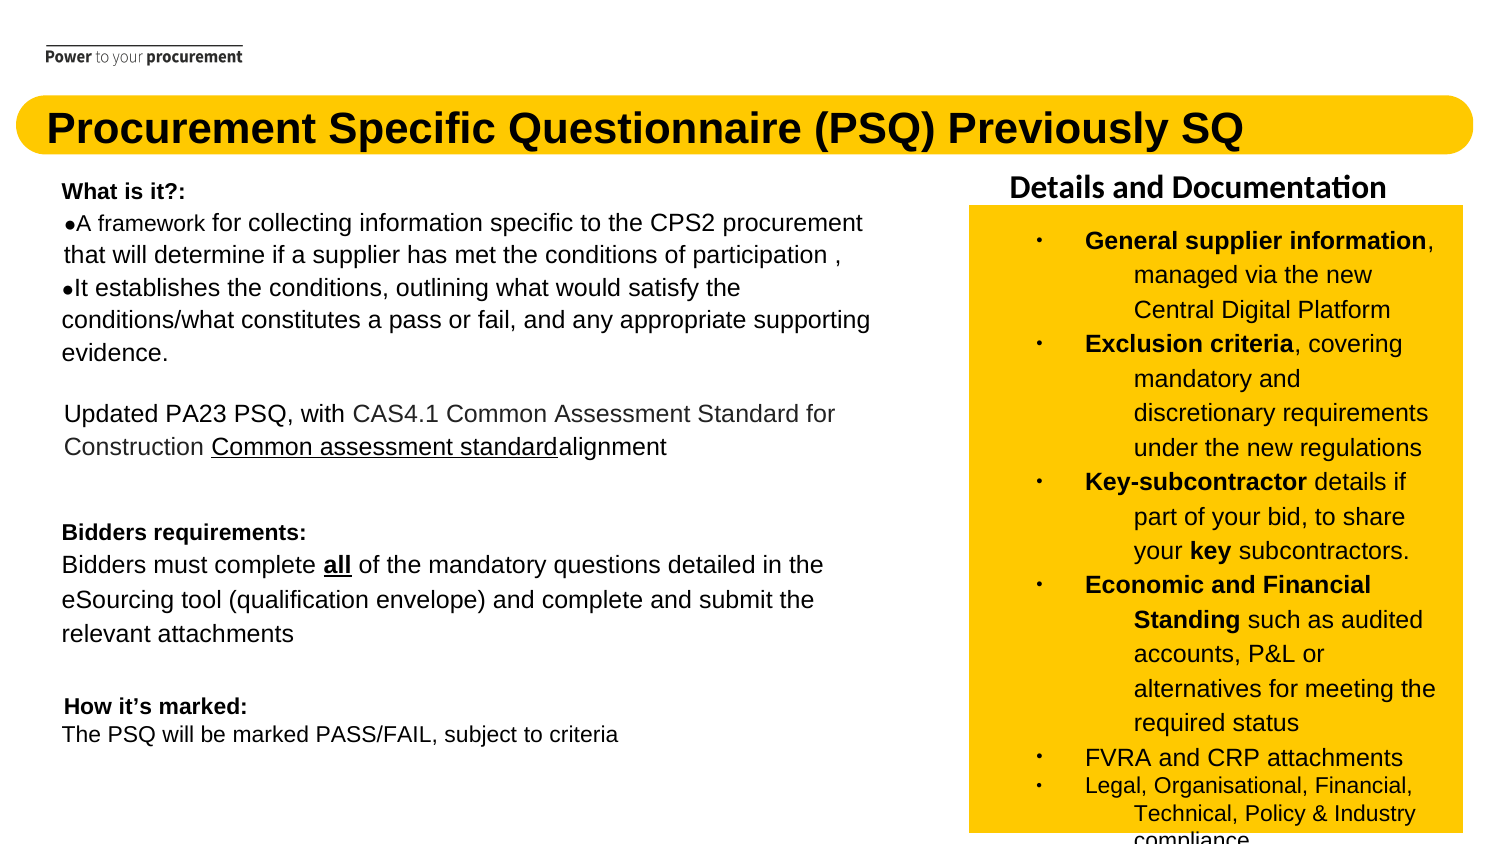

# Procurement Specific Questionnaire (PSQ) Previously SQ
Details and Documentation
What is it?:
●A framework for collecting information specific to the CPS2 procurement that will determine if a supplier has met the conditions of participation ,
●It establishes the conditions, outlining what would satisfy the conditions/what constitutes a pass or fail, and any appropriate supporting evidence.
Updated PA23 PSQ, with CAS4.1 Common Assessment Standard for Construction Common assessment standardalignment
Bidders requirements:
Bidders must complete all of the mandatory questions detailed in the eSourcing tool (qualification envelope) and complete and submit the relevant attachments
How it’s marked:
The PSQ will be marked PASS/FAIL, subject to criteria
General supplier information, managed via the new Central Digital Platform
Exclusion criteria, covering mandatory and discretionary requirements under the new regulations
Key-subcontractor details if part of your bid, to share your key subcontractors.
Economic and Financial Standing such as audited accounts, P&L or alternatives for meeting the required status
FVRA and CRP attachments
Legal, Organisational, Financial, Technical, Policy & Industry compliance